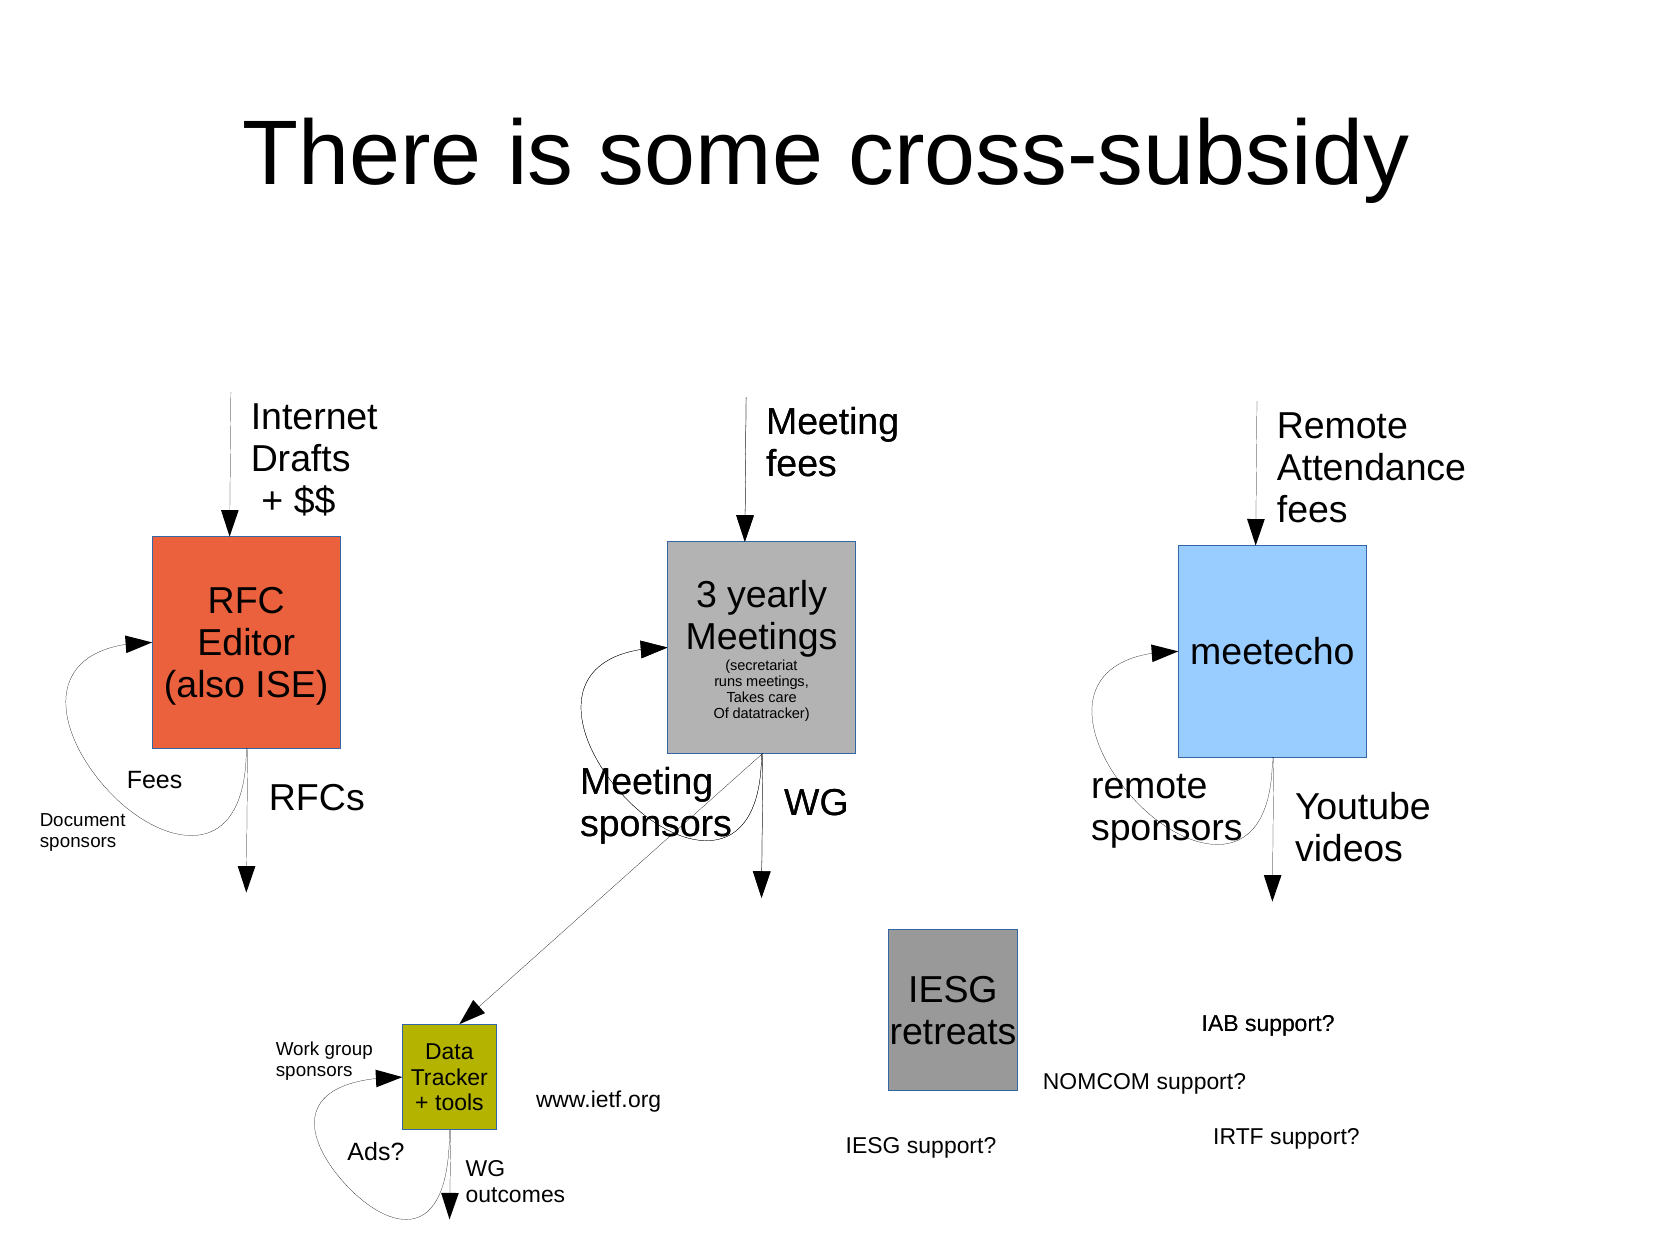

# There is some cross-subsidy
Internet
Drafts
 + $$
Meeting
fees
Meeting
fees
Remote
Attendance
fees
RFC
Editor
(also ISE)
3 yearly
meetings
3 yearly
Meetings
(secretariat
runs meetings,
Takes care
Of datatracker)
meetecho
Meeting
sponsors
Meeting
sponsors
remote
sponsors
Fees
RFCs
WG
WG
Youtube videos
Document
sponsors
IESG
retreats
IAB support?
IAB support?
Data
Tracker
+ tools
Work group
sponsors
NOMCOM support?
www.ietf.org
IRTF support?
IESG support?
Ads?
WG
outcomes